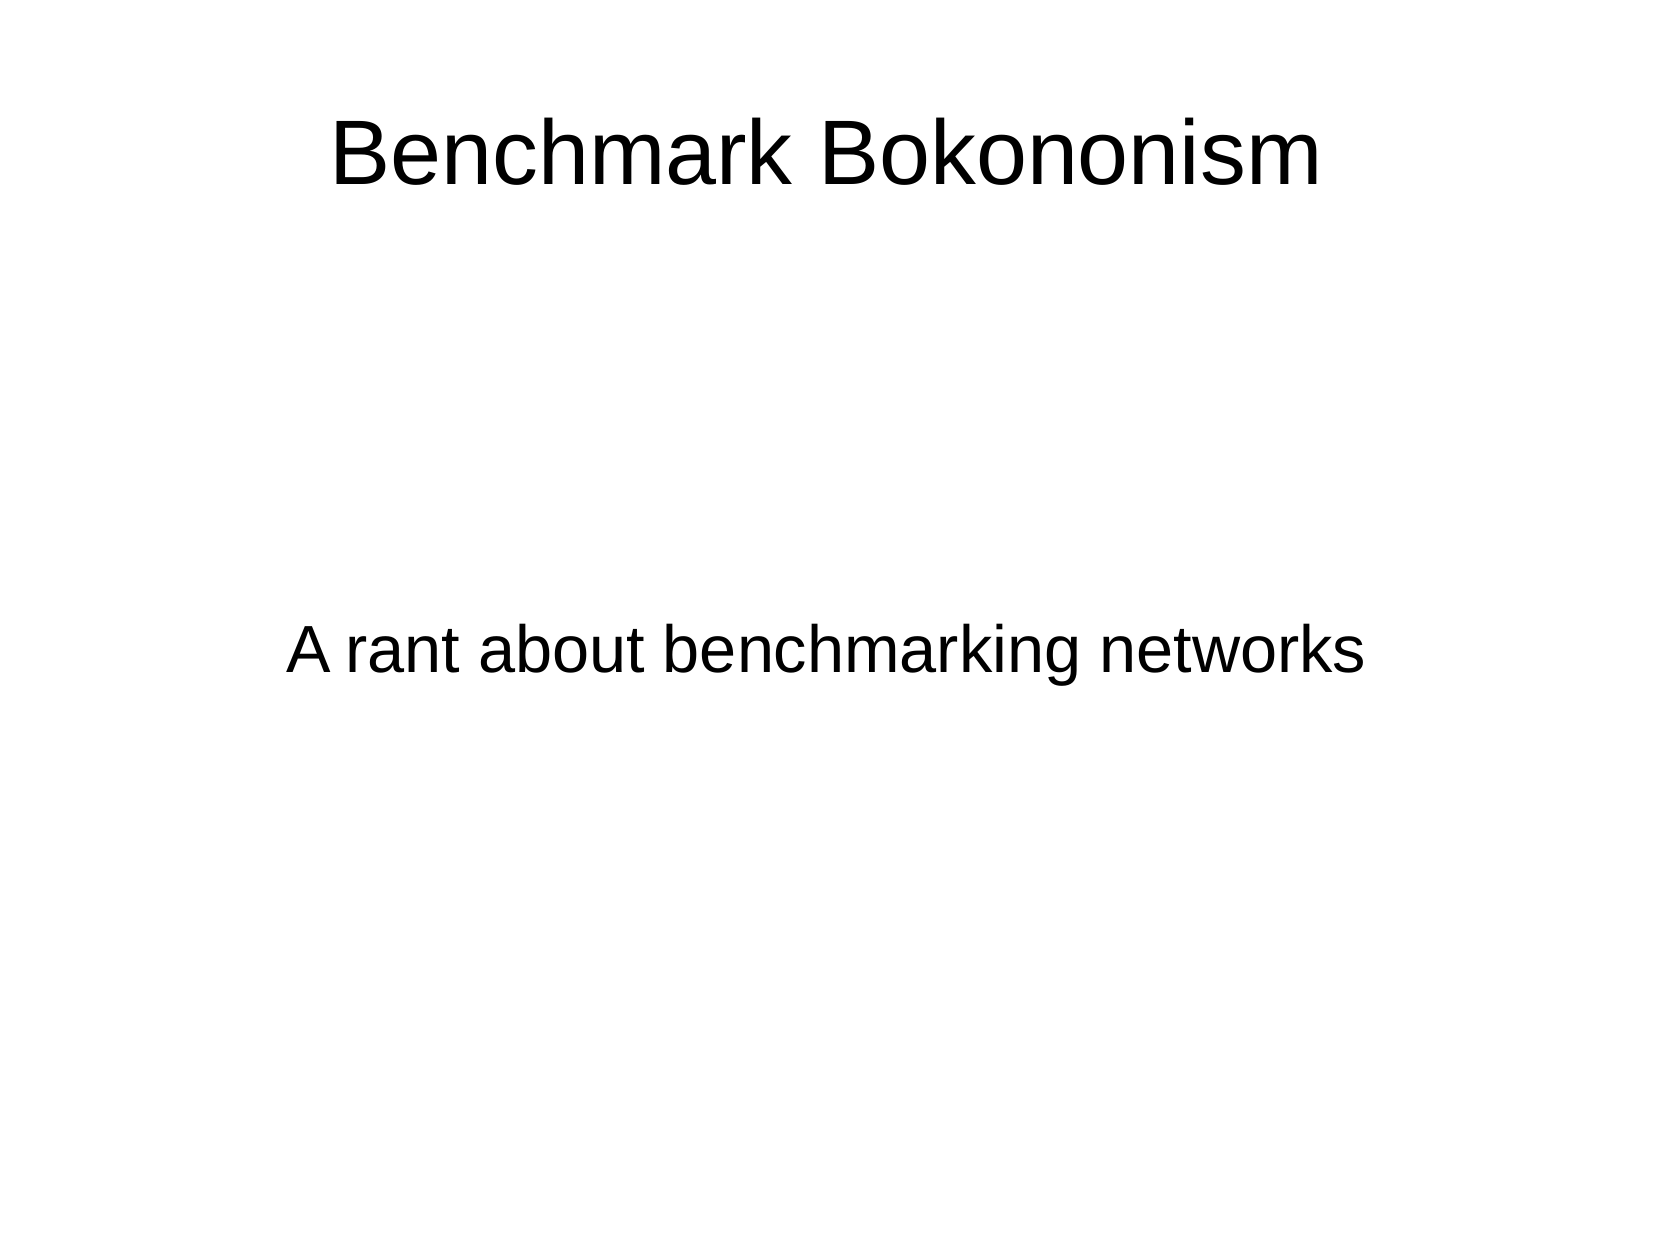

# Benchmark Bokononism
A rant about benchmarking networks